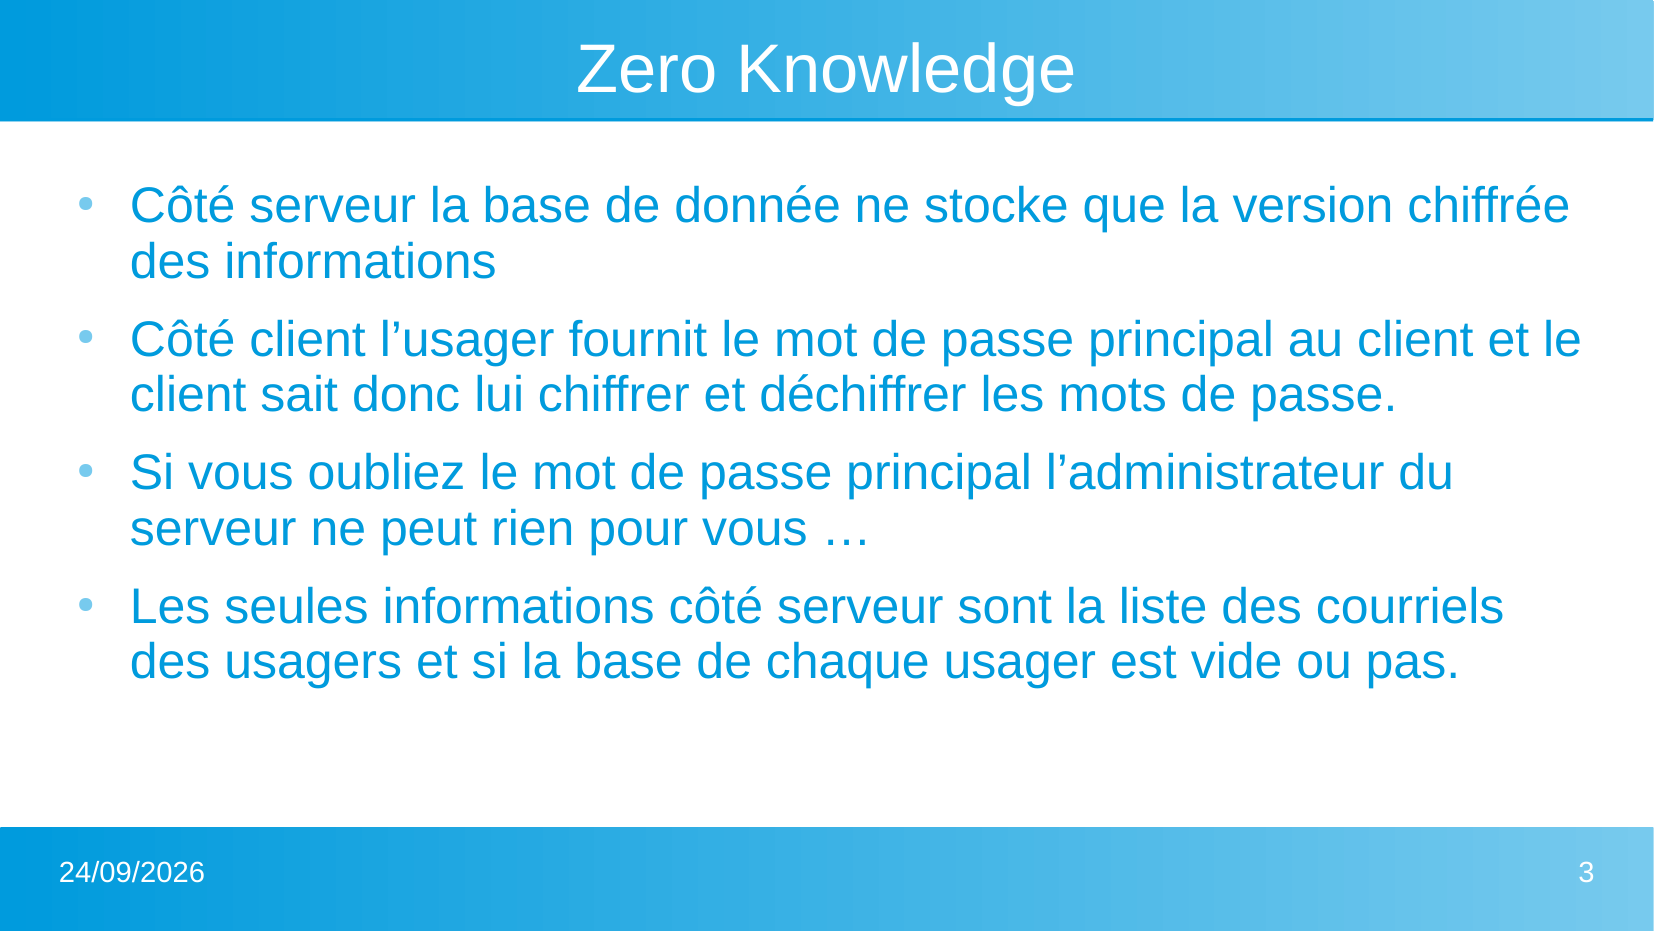

# Zero Knowledge
Côté serveur la base de donnée ne stocke que la version chiffrée des informations
Côté client l’usager fournit le mot de passe principal au client et le client sait donc lui chiffrer et déchiffrer les mots de passe.
Si vous oubliez le mot de passe principal l’administrateur du serveur ne peut rien pour vous …
Les seules informations côté serveur sont la liste des courriels des usagers et si la base de chaque usager est vide ou pas.
3